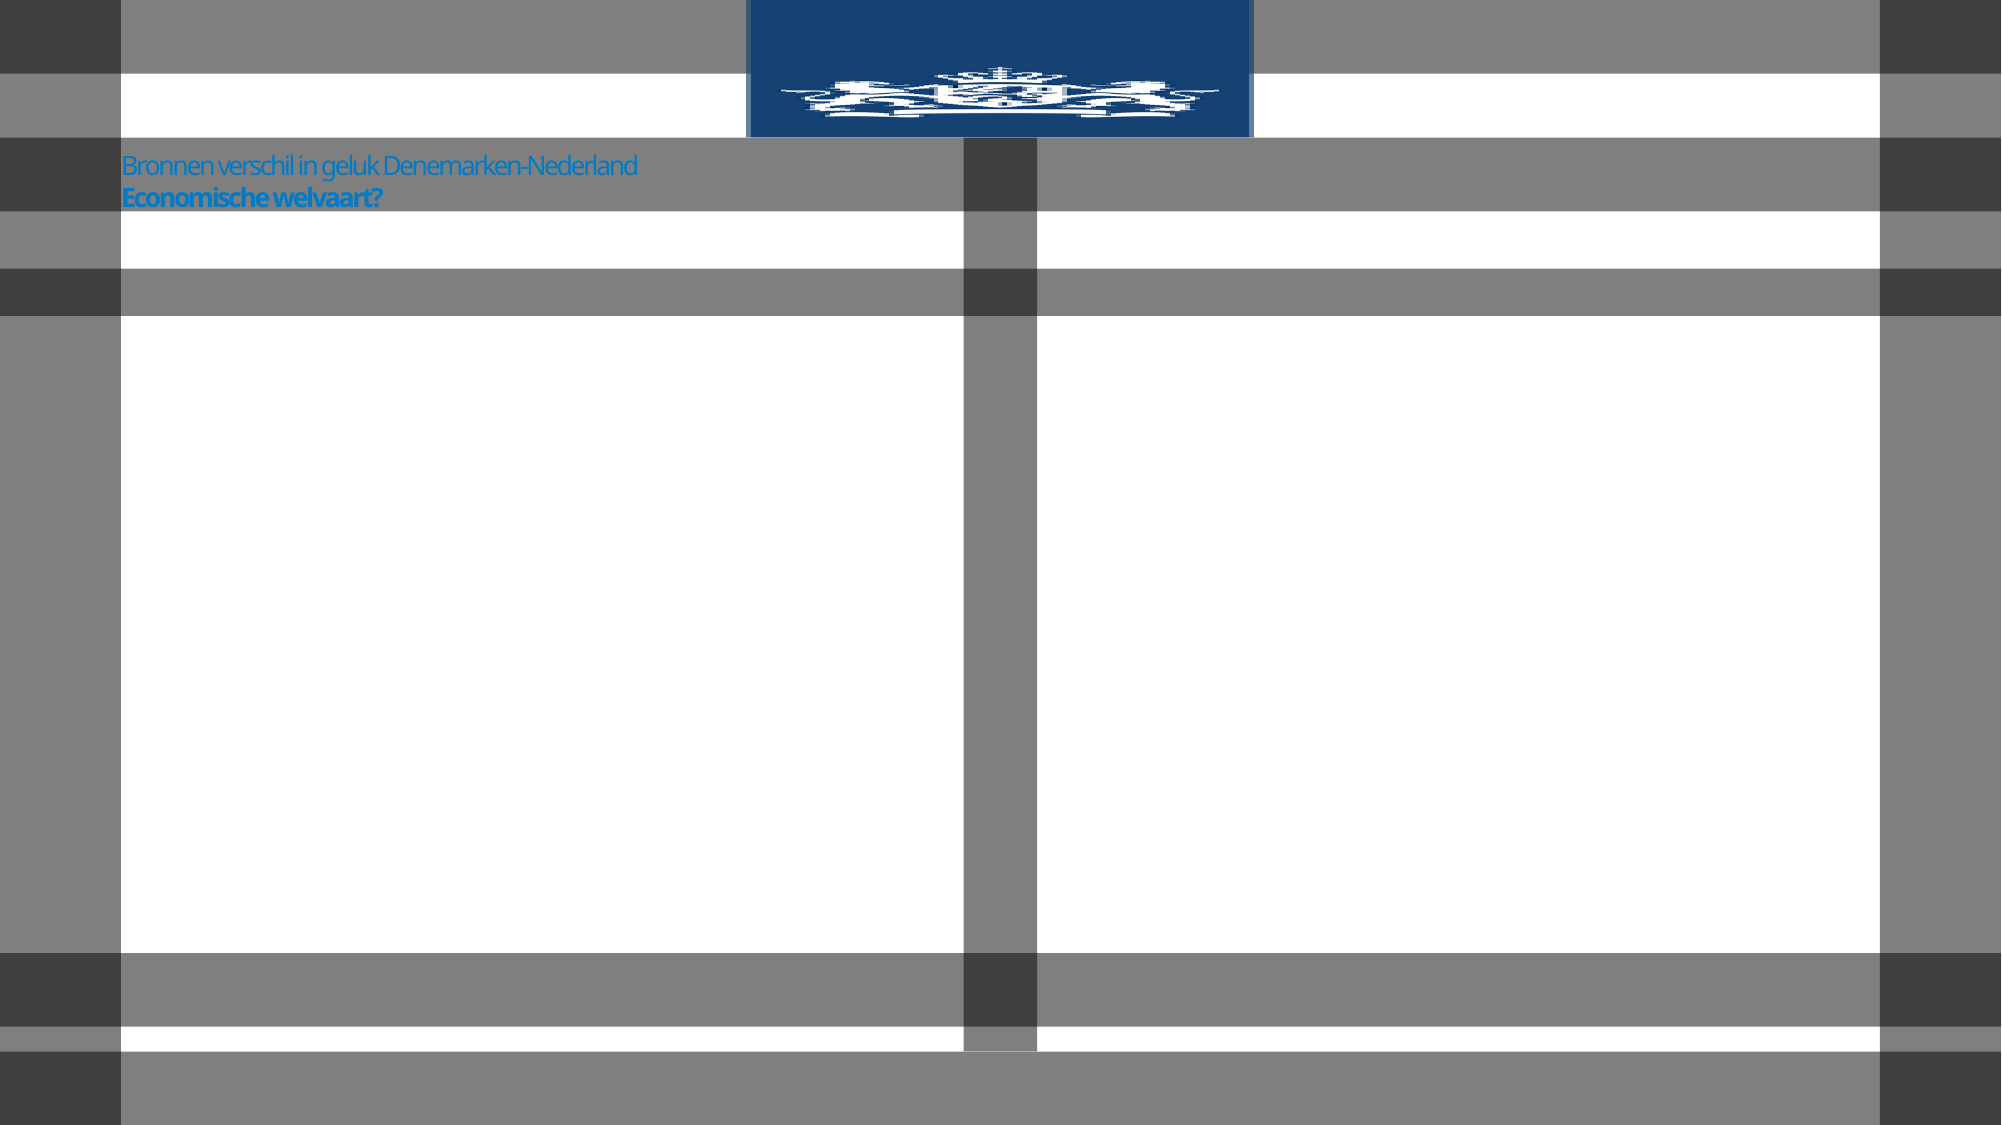

# Bronnen verschil in geluk Denemarken-Nederland Economische welvaart?